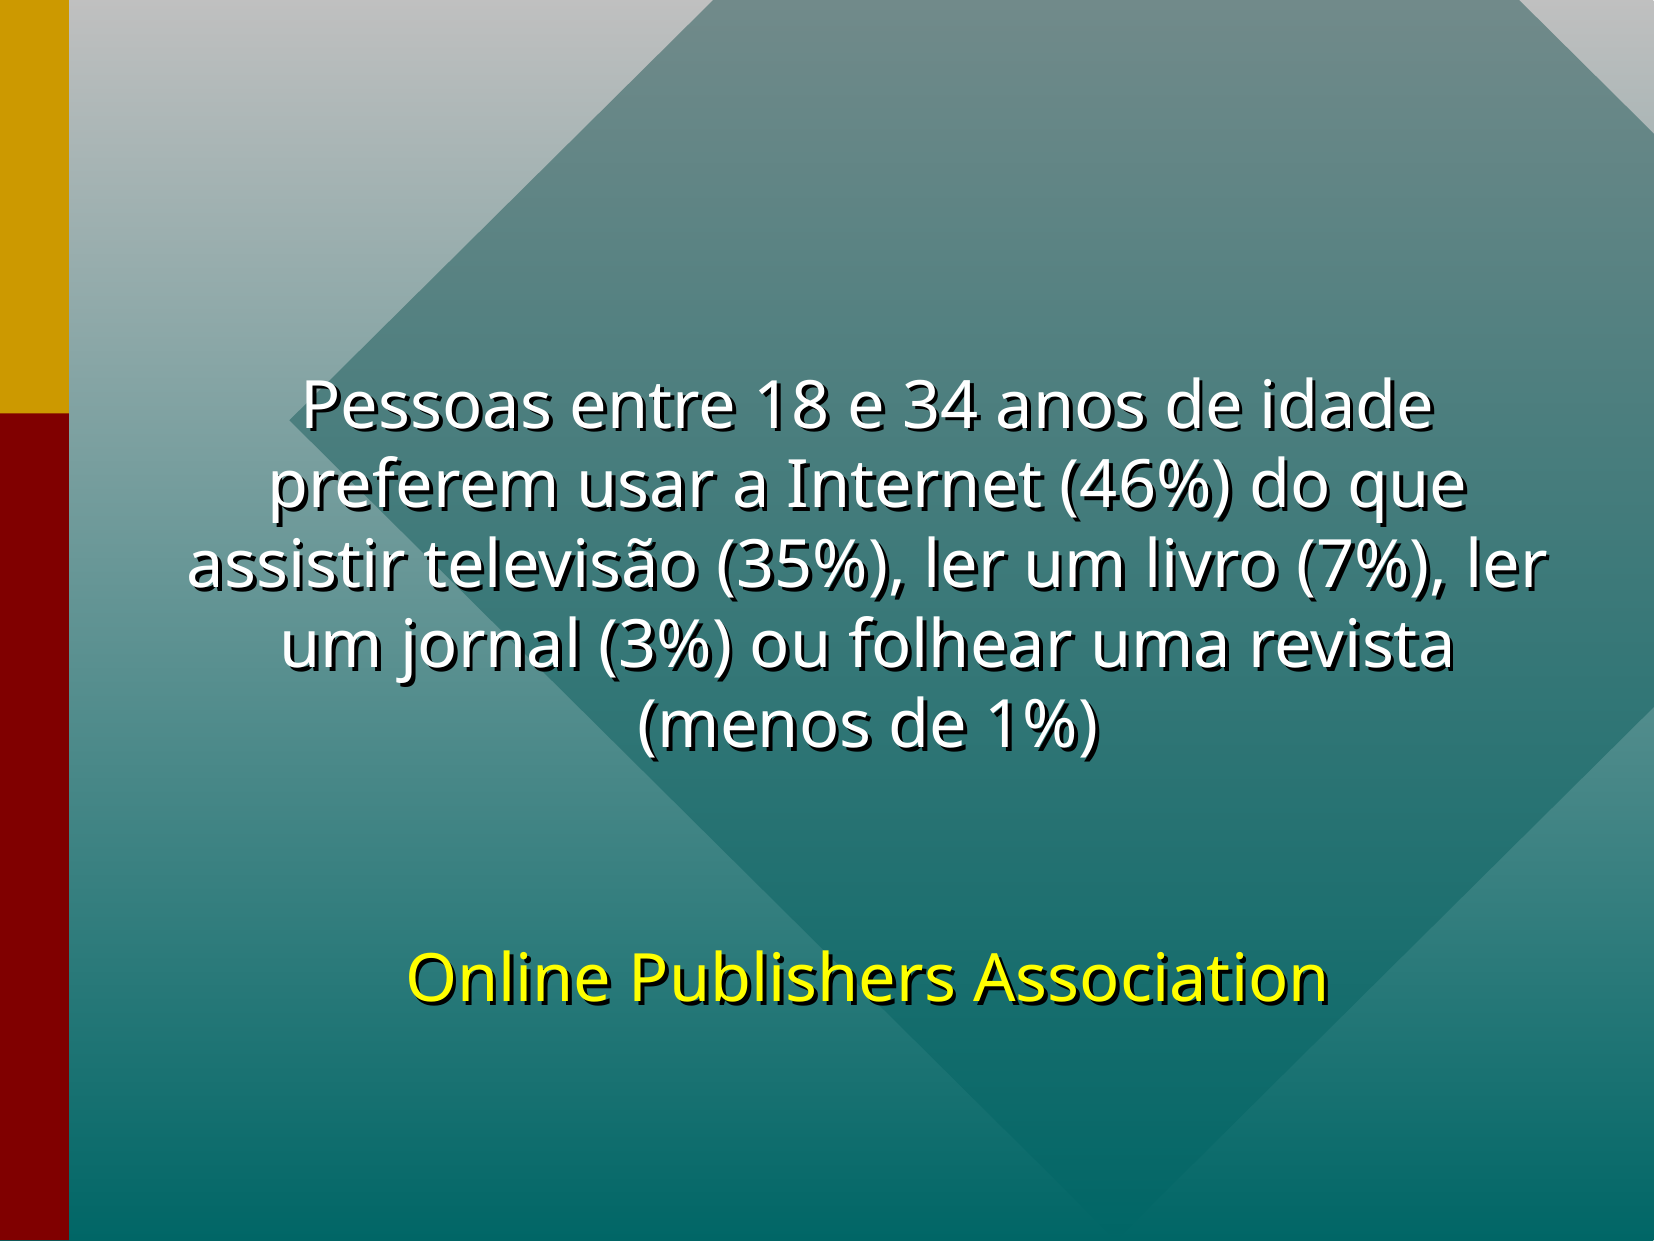

# Pessoas entre 18 e 34 anos de idade preferem usar a Internet (46%) do que assistir televisão (35%), ler um livro (7%), ler um jornal (3%) ou folhear uma revista (menos de 1%)
Online Publishers Association